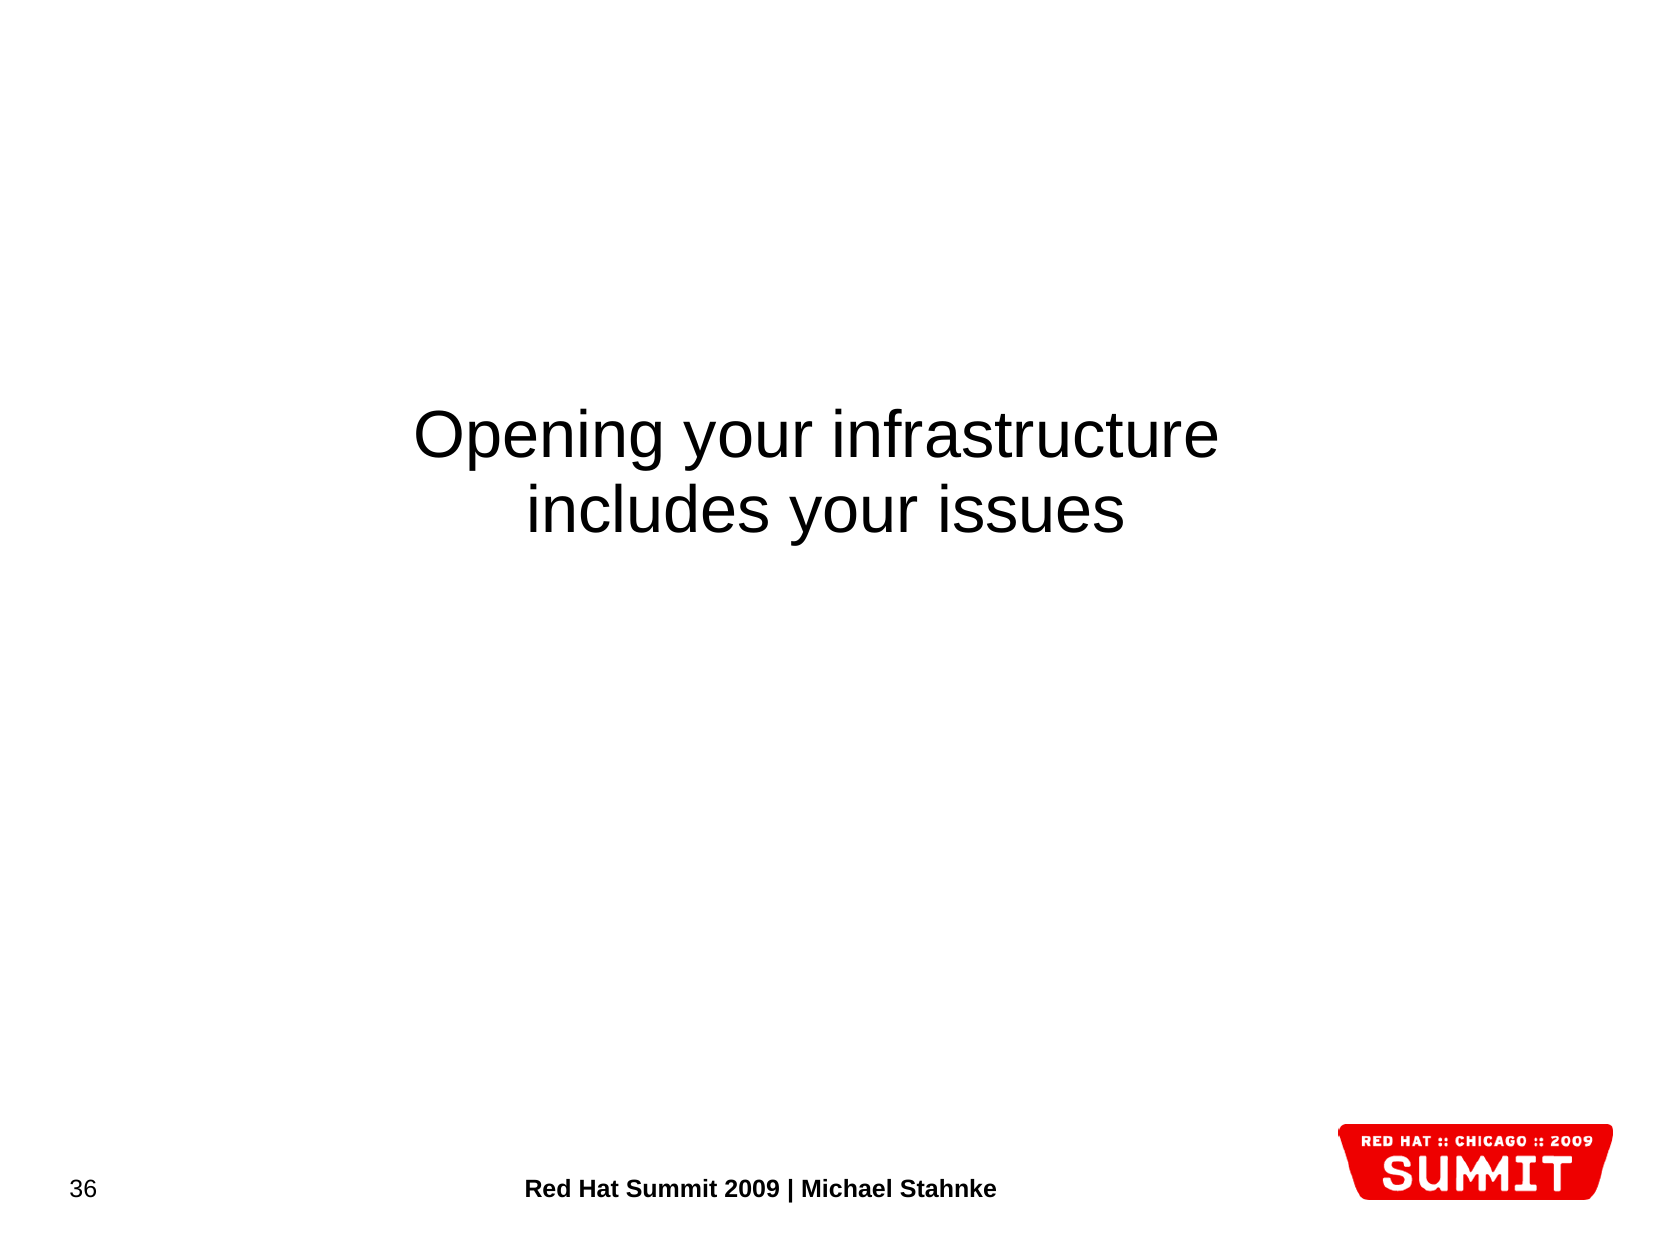

# Opening your infrastructure includes your issues